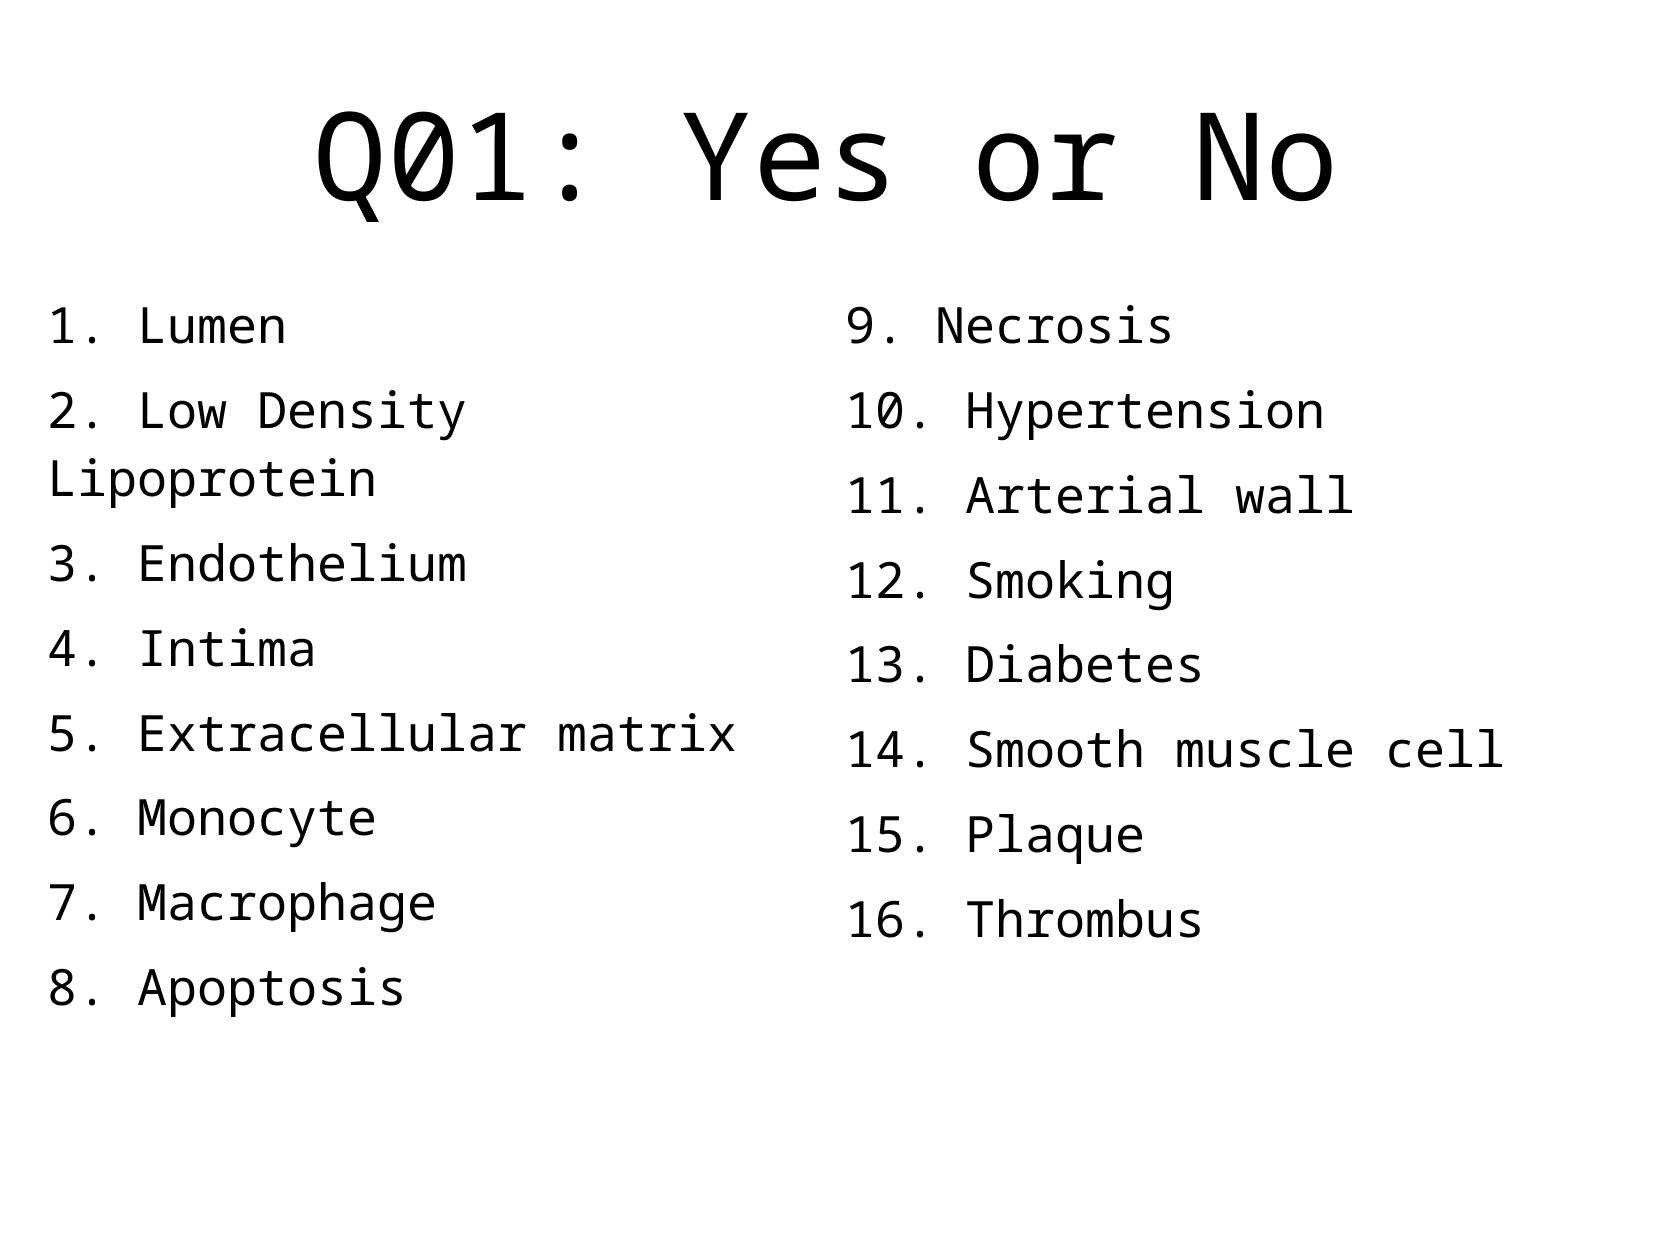

# Q01: Yes or No
1. Lumen
2. Low Density Lipoprotein
3. Endothelium
4. Intima
5. Extracellular matrix
6. Monocyte
7. Macrophage
8. Apoptosis
9. Necrosis
10. Hypertension
11. Arterial wall
12. Smoking
13. Diabetes
14. Smooth muscle cell
15. Plaque
16. Thrombus